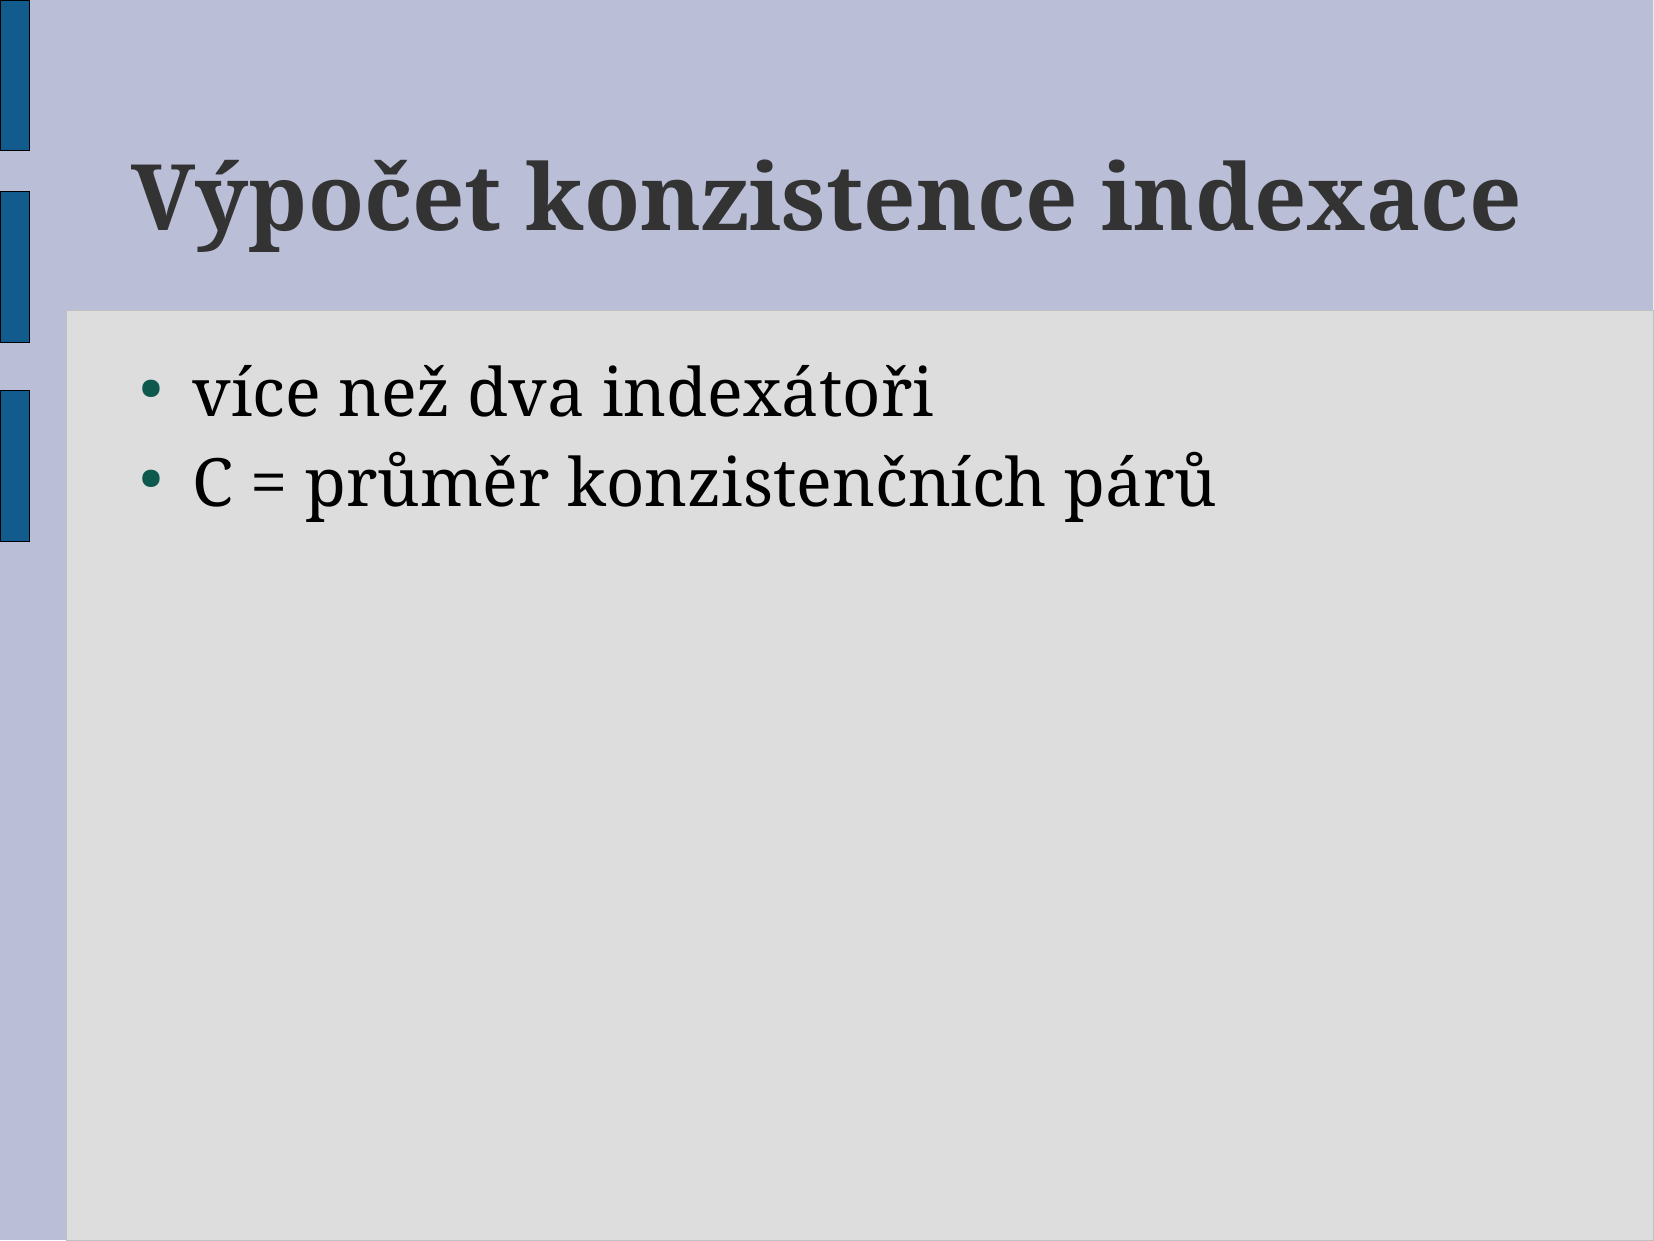

# Výpočet konzistence indexace
více než dva indexátoři
C = průměr konzistenčních párů